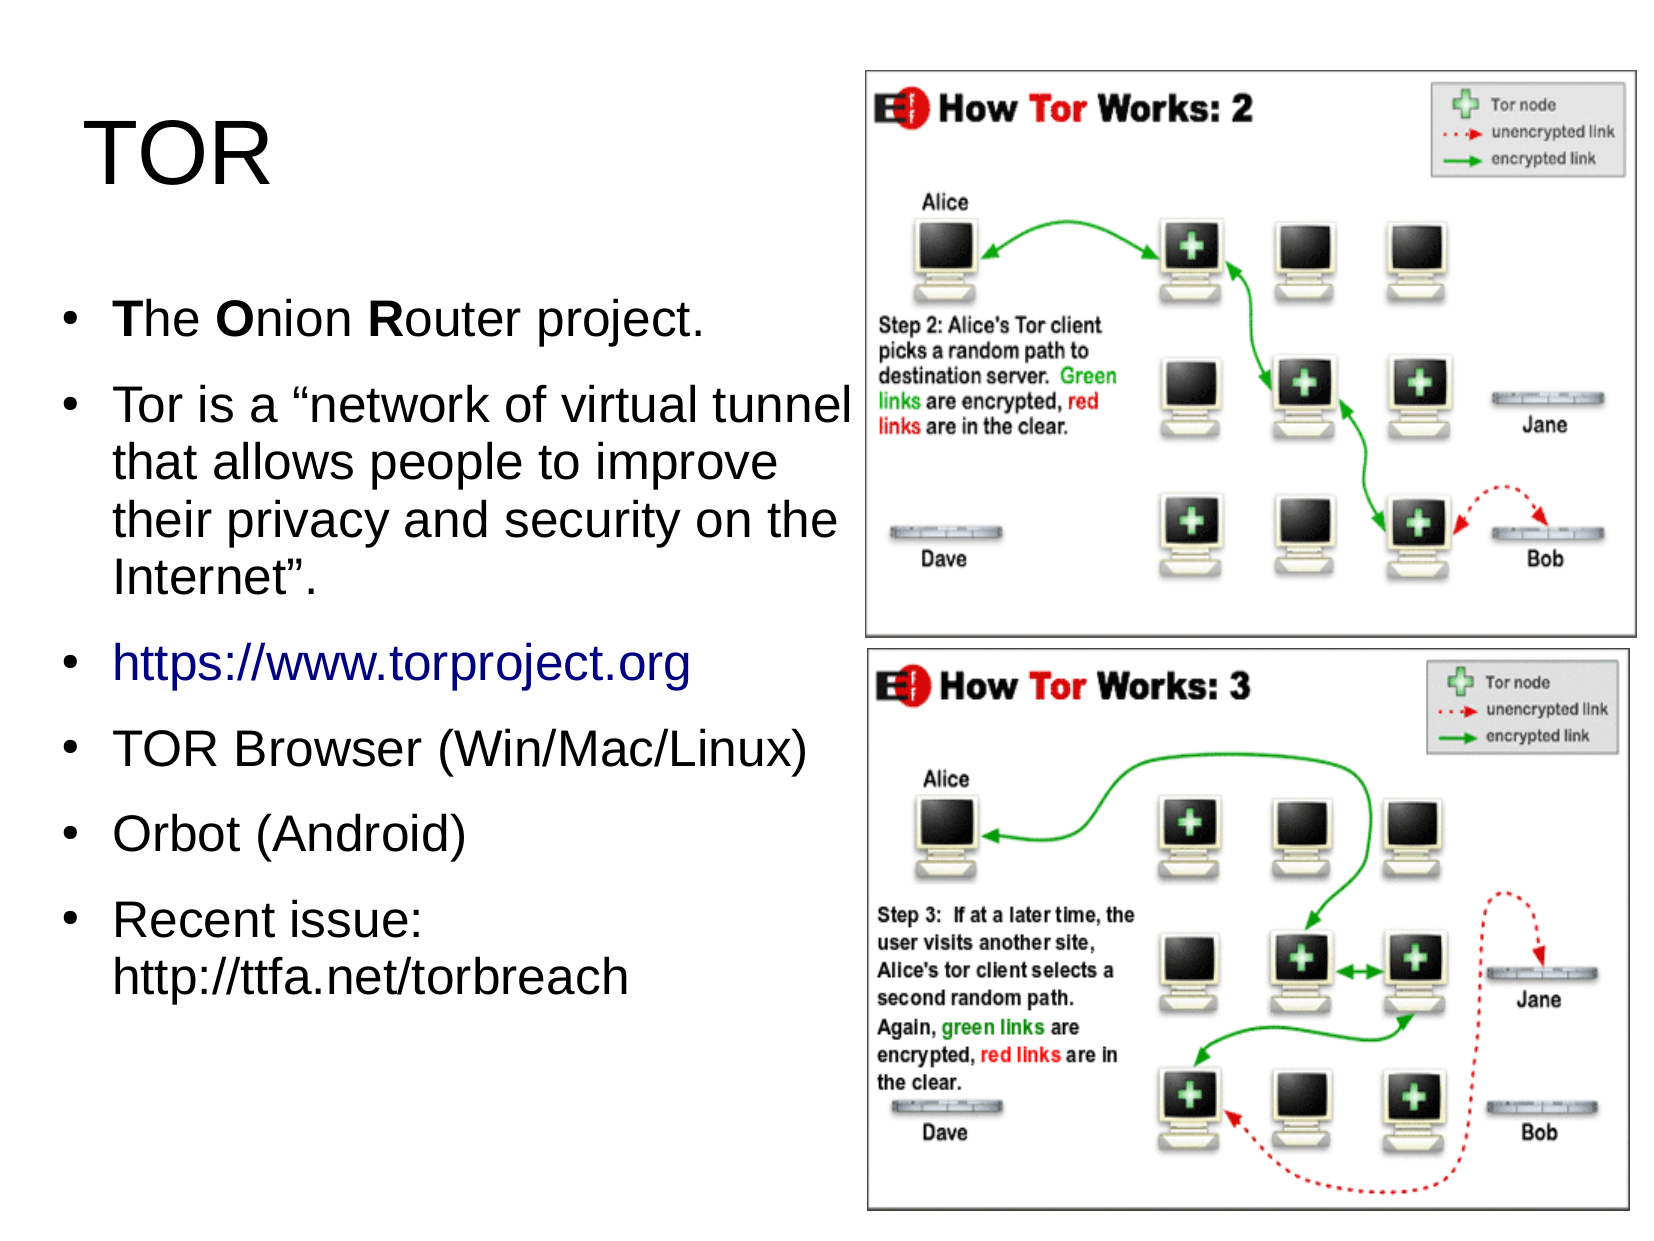

# TOR
The Onion Router project.
Tor is a “network of virtual tunnel that allows people to improve their privacy and security on the Internet”.
https://www.torproject.org
TOR Browser (Win/Mac/Linux)
Orbot (Android)
Recent issue: http://ttfa.net/torbreach